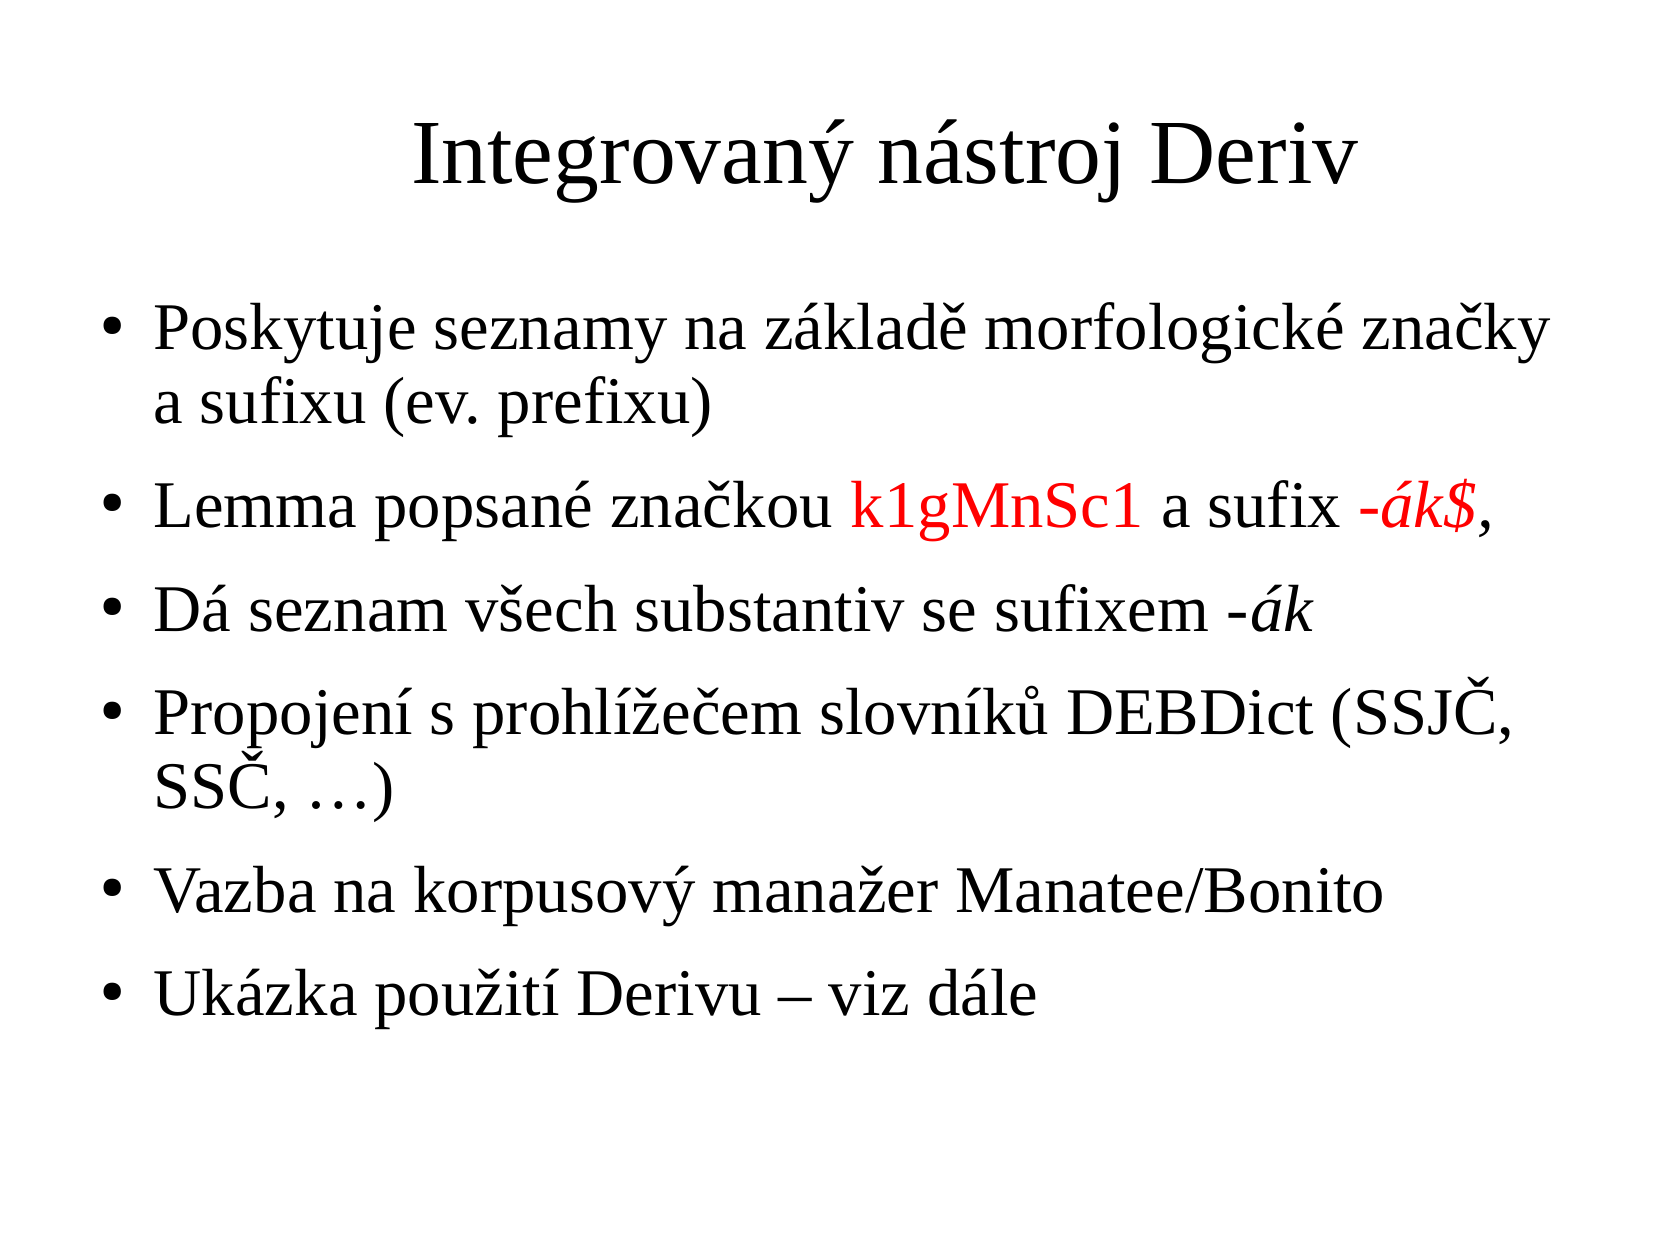

# Integrovaný nástroj Deriv
Poskytuje seznamy na základě morfologické značky a sufixu (ev. prefixu)
Lemma popsané značkou k1gMnSc1 a sufix -ák$,
Dá seznam všech substantiv se sufixem -ák
Propojení s prohlížečem slovníků DEBDict (SSJČ, SSČ, …)
Vazba na korpusový manažer Manatee/Bonito
Ukázka použití Derivu – viz dále